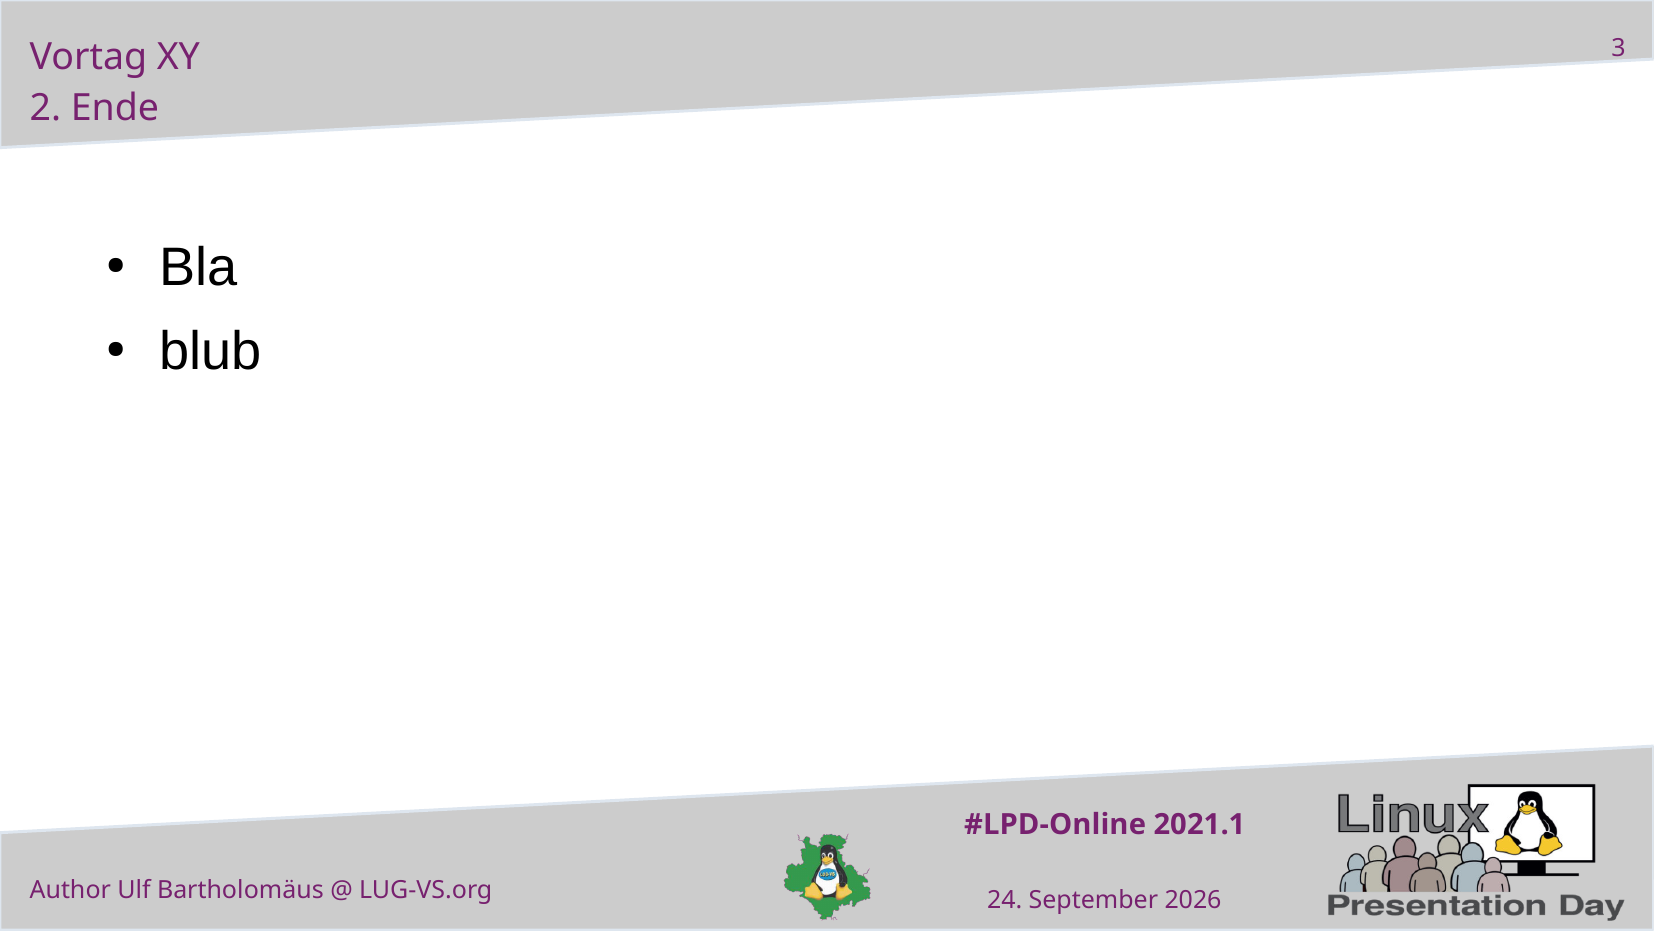

# Vortag XY 2. Ende
3
Bla
blub
Author Ulf Bartholomäus @ LUG-VS.org